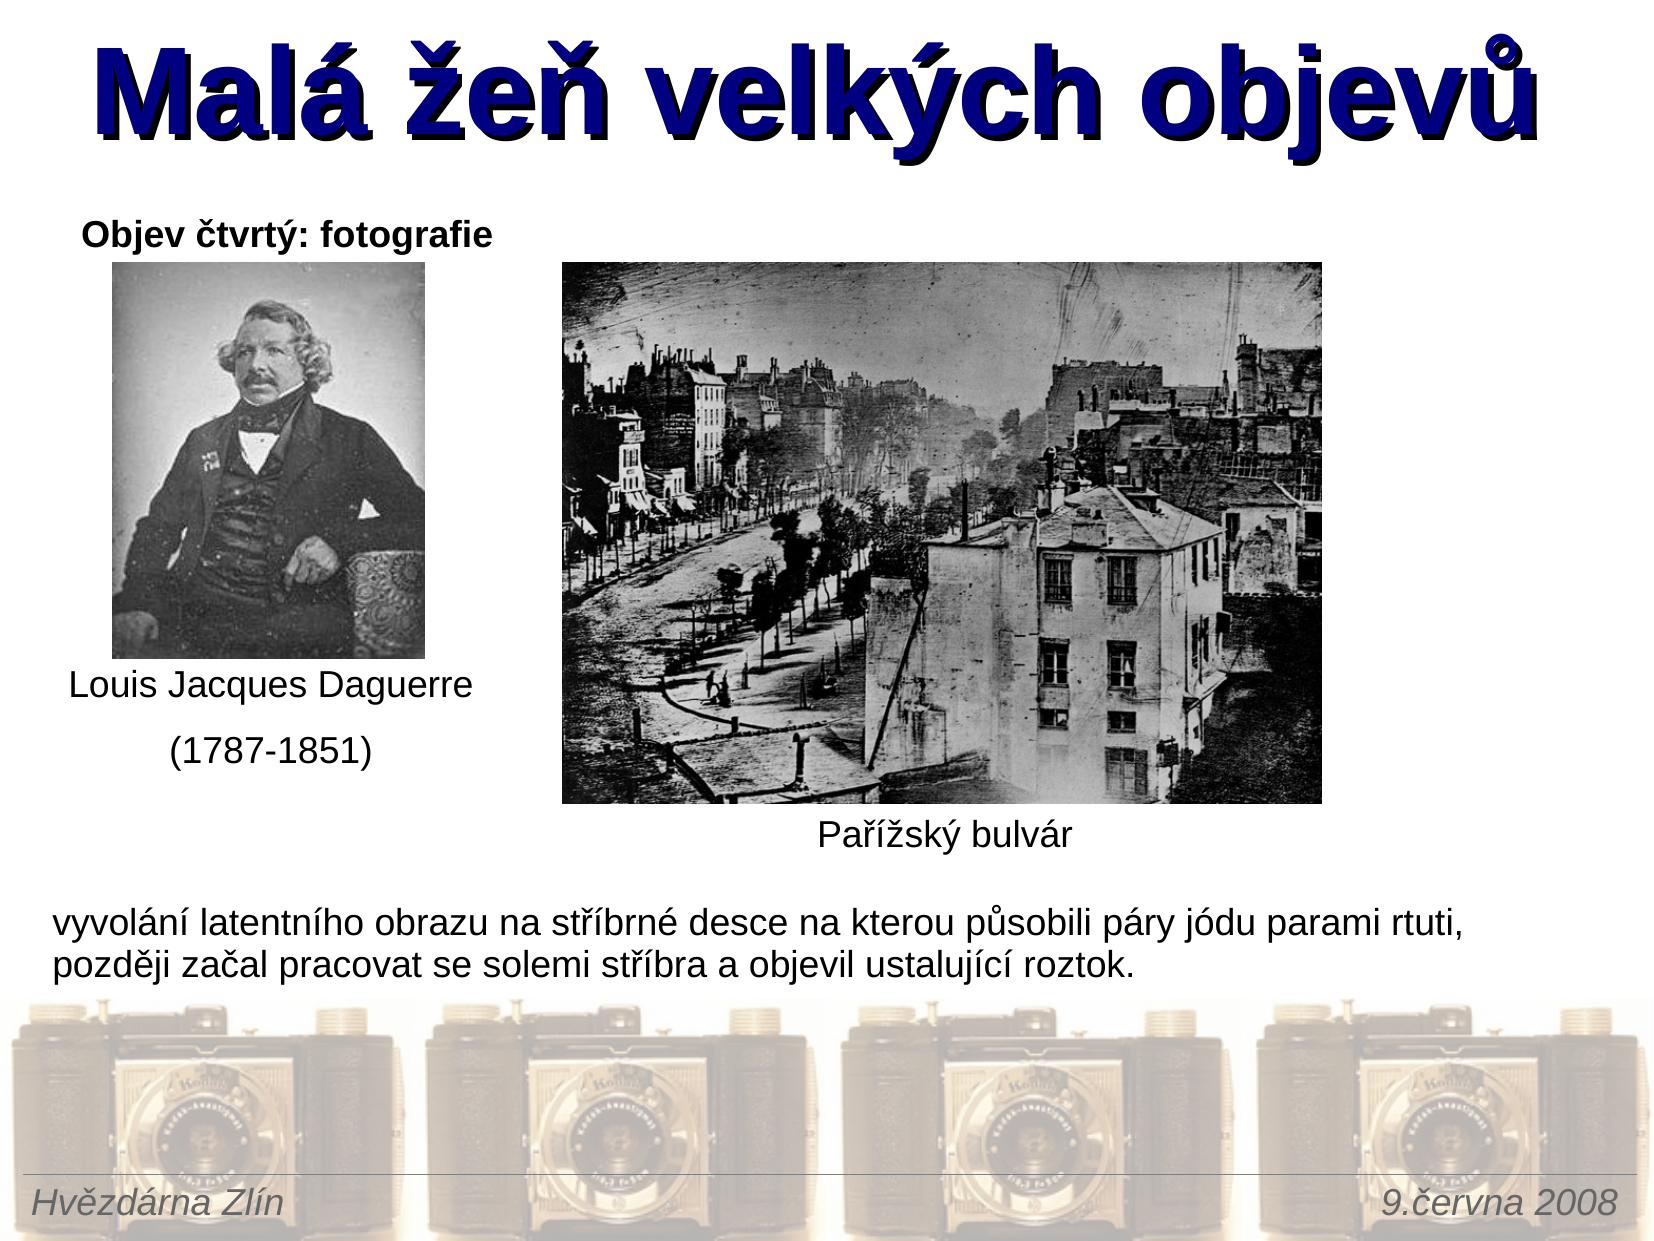

Malá žeň velkých objevů
Objev čtvrtý: fotografie
Louis Jacques Daguerre
(1787-1851)
Pařížský bulvár
vyvolání latentního obrazu na stříbrné desce na kterou působili páry jódu parami rtuti,
později začal pracovat se solemi stříbra a objevil ustalující roztok.
Hvězdárna Zlín															9.června 2008